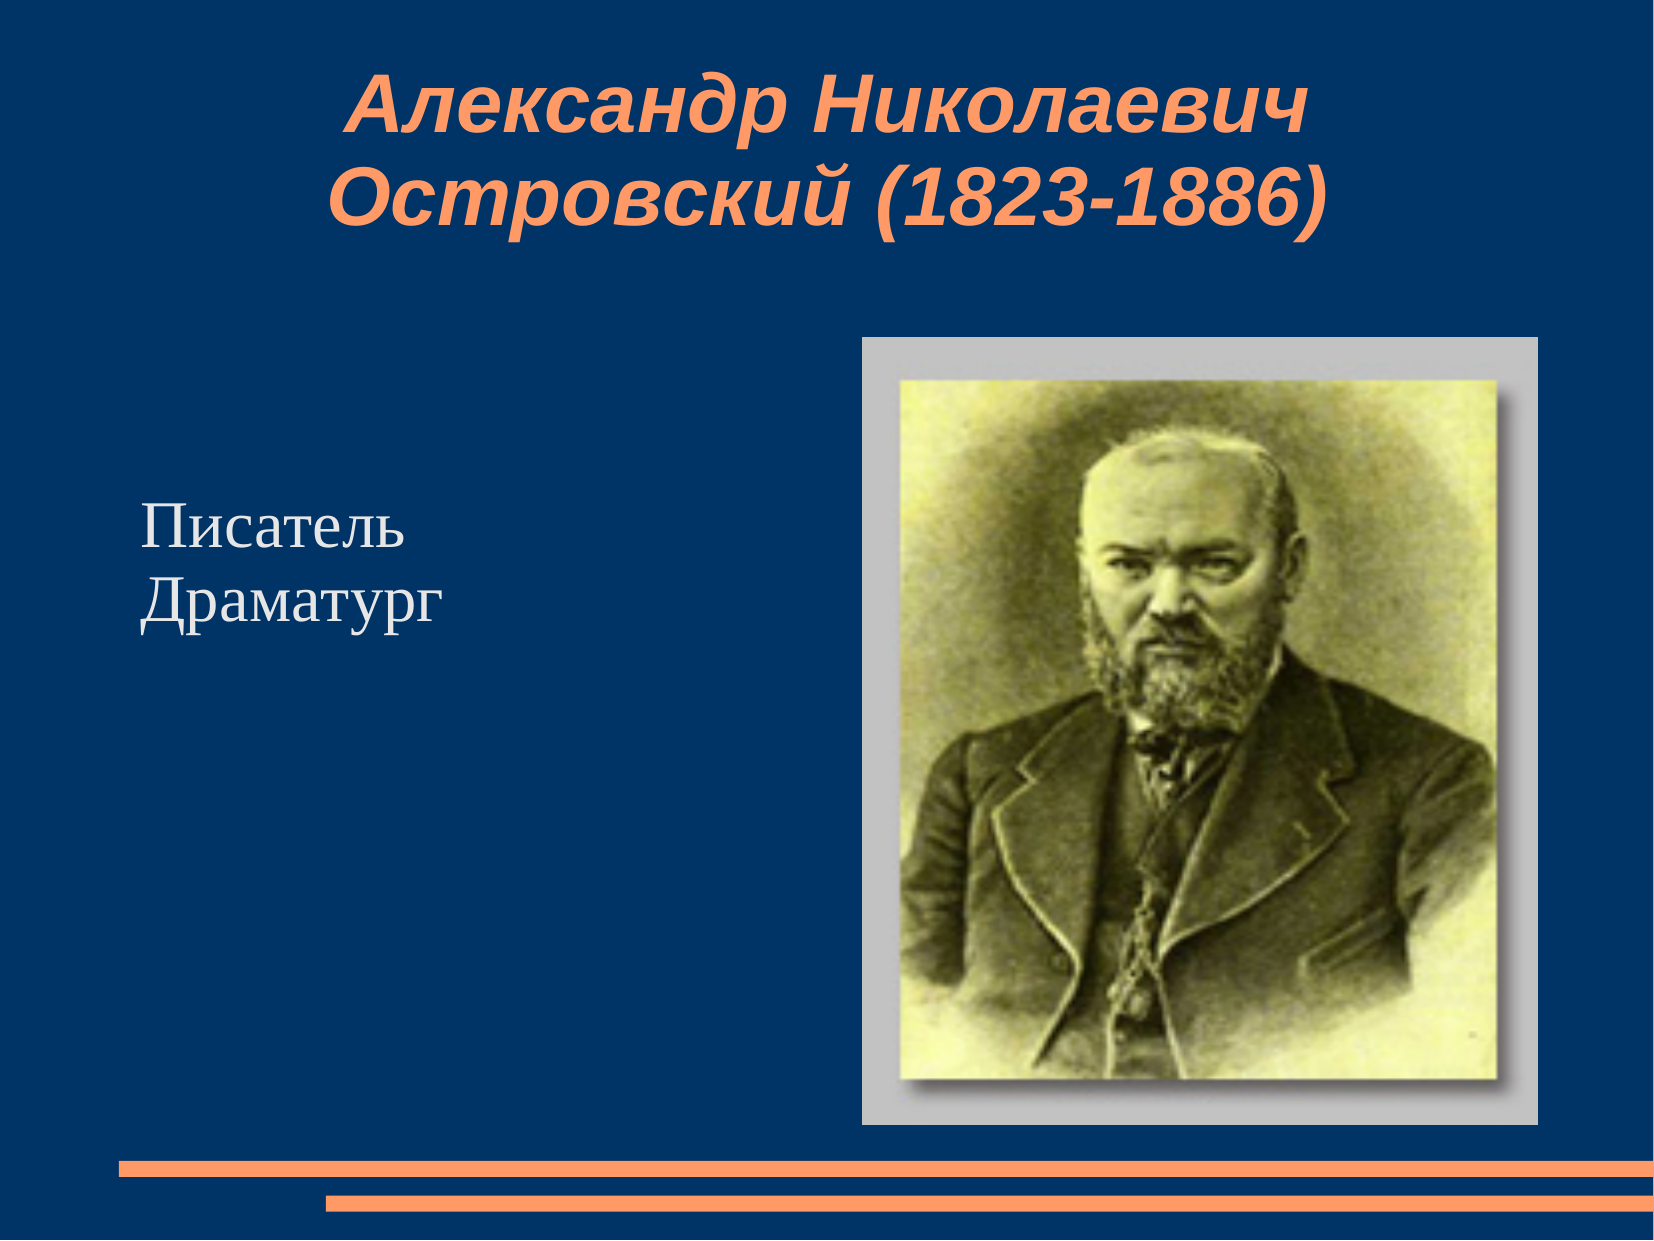

# Александр Николаевич Островский (1823-1886)
Писатель
Драматург